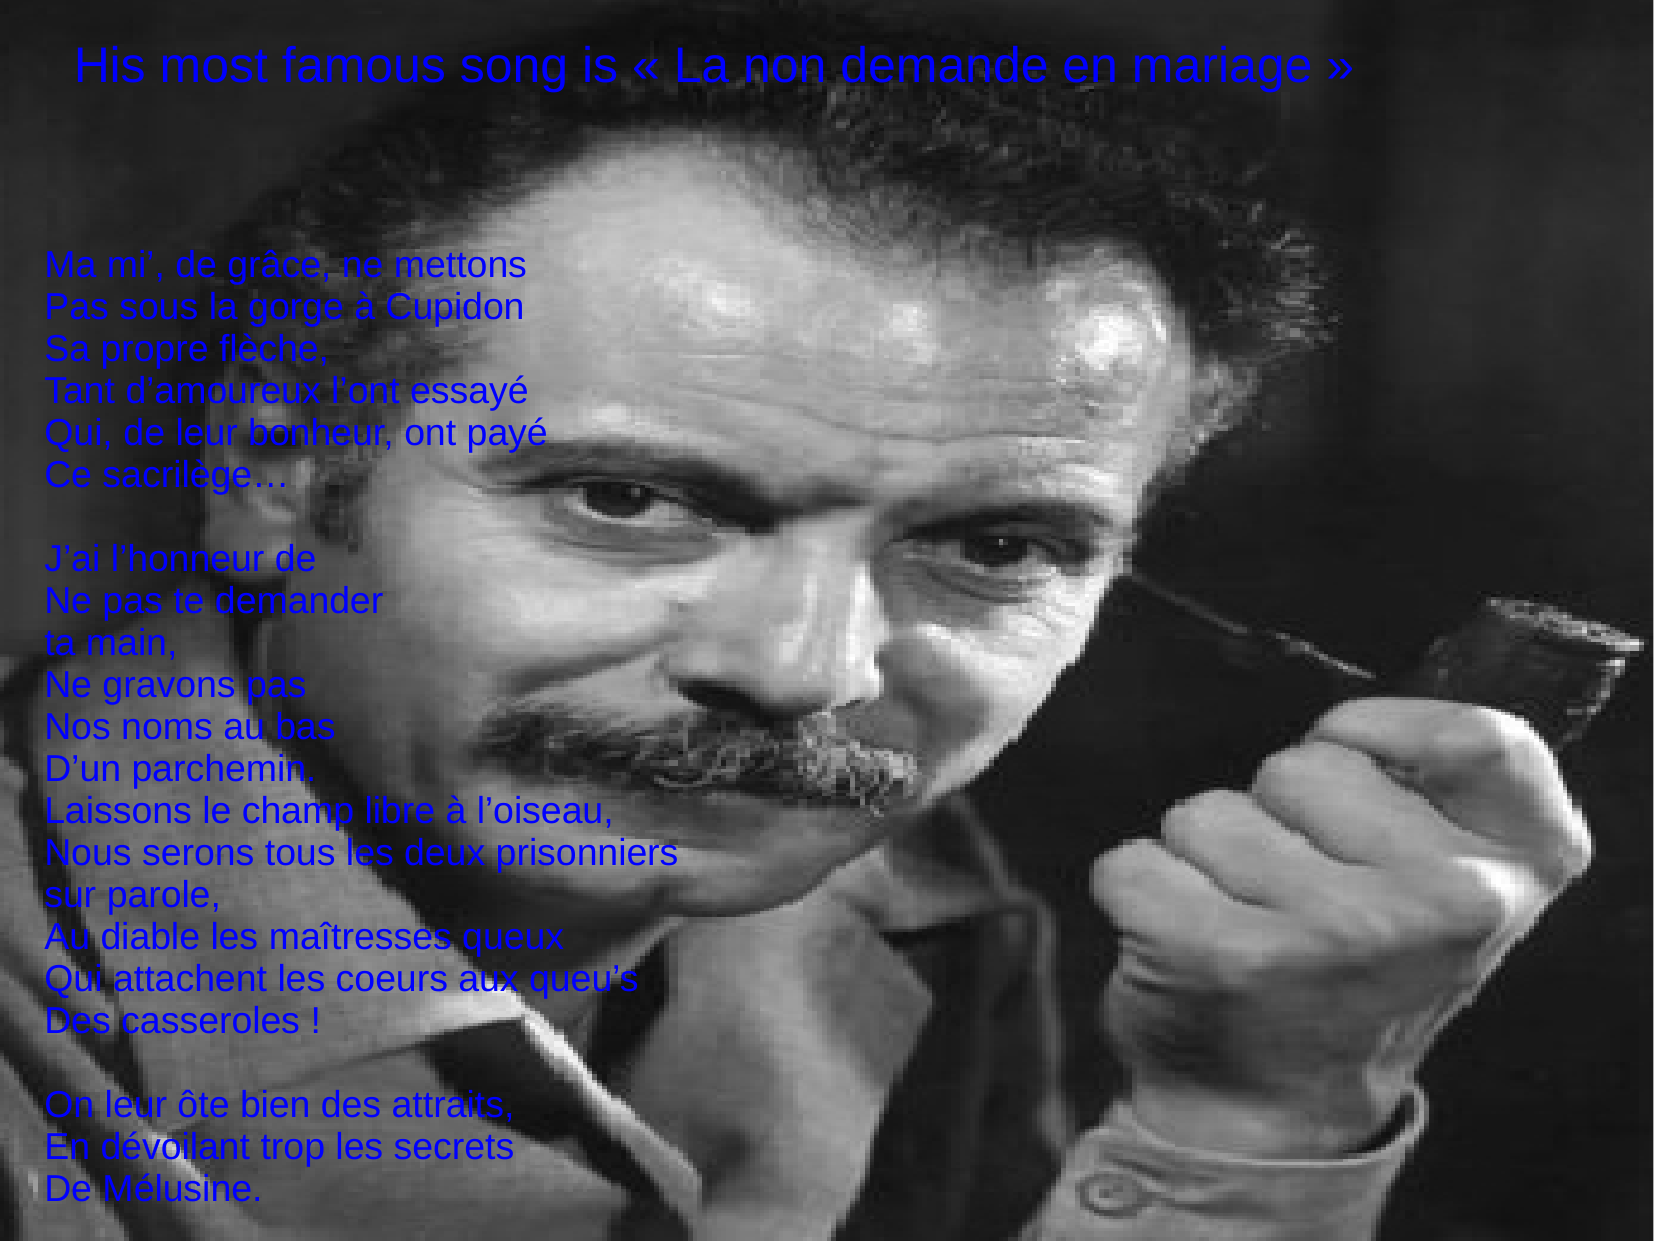

His most famous song is « La non demande en mariage »
Ma mi’, de grâce, ne mettons
Pas sous la gorge à Cupidon
Sa propre flèche,
Tant d’amoureux l’ont essayé
Qui, de leur bonheur, ont payé
Ce sacrilège…
J’ai l’honneur de
Ne pas te demander
ta main,
Ne gravons pas
Nos noms au bas
D’un parchemin.
Laissons le champ libre à l’oiseau,
Nous serons tous les deux prisonniers
sur parole,
Au diable les maîtresses queux
Qui attachent les coeurs aux queu’s
Des casseroles !
On leur ôte bien des attraits,
En dévoilant trop les secrets
De Mélusine.